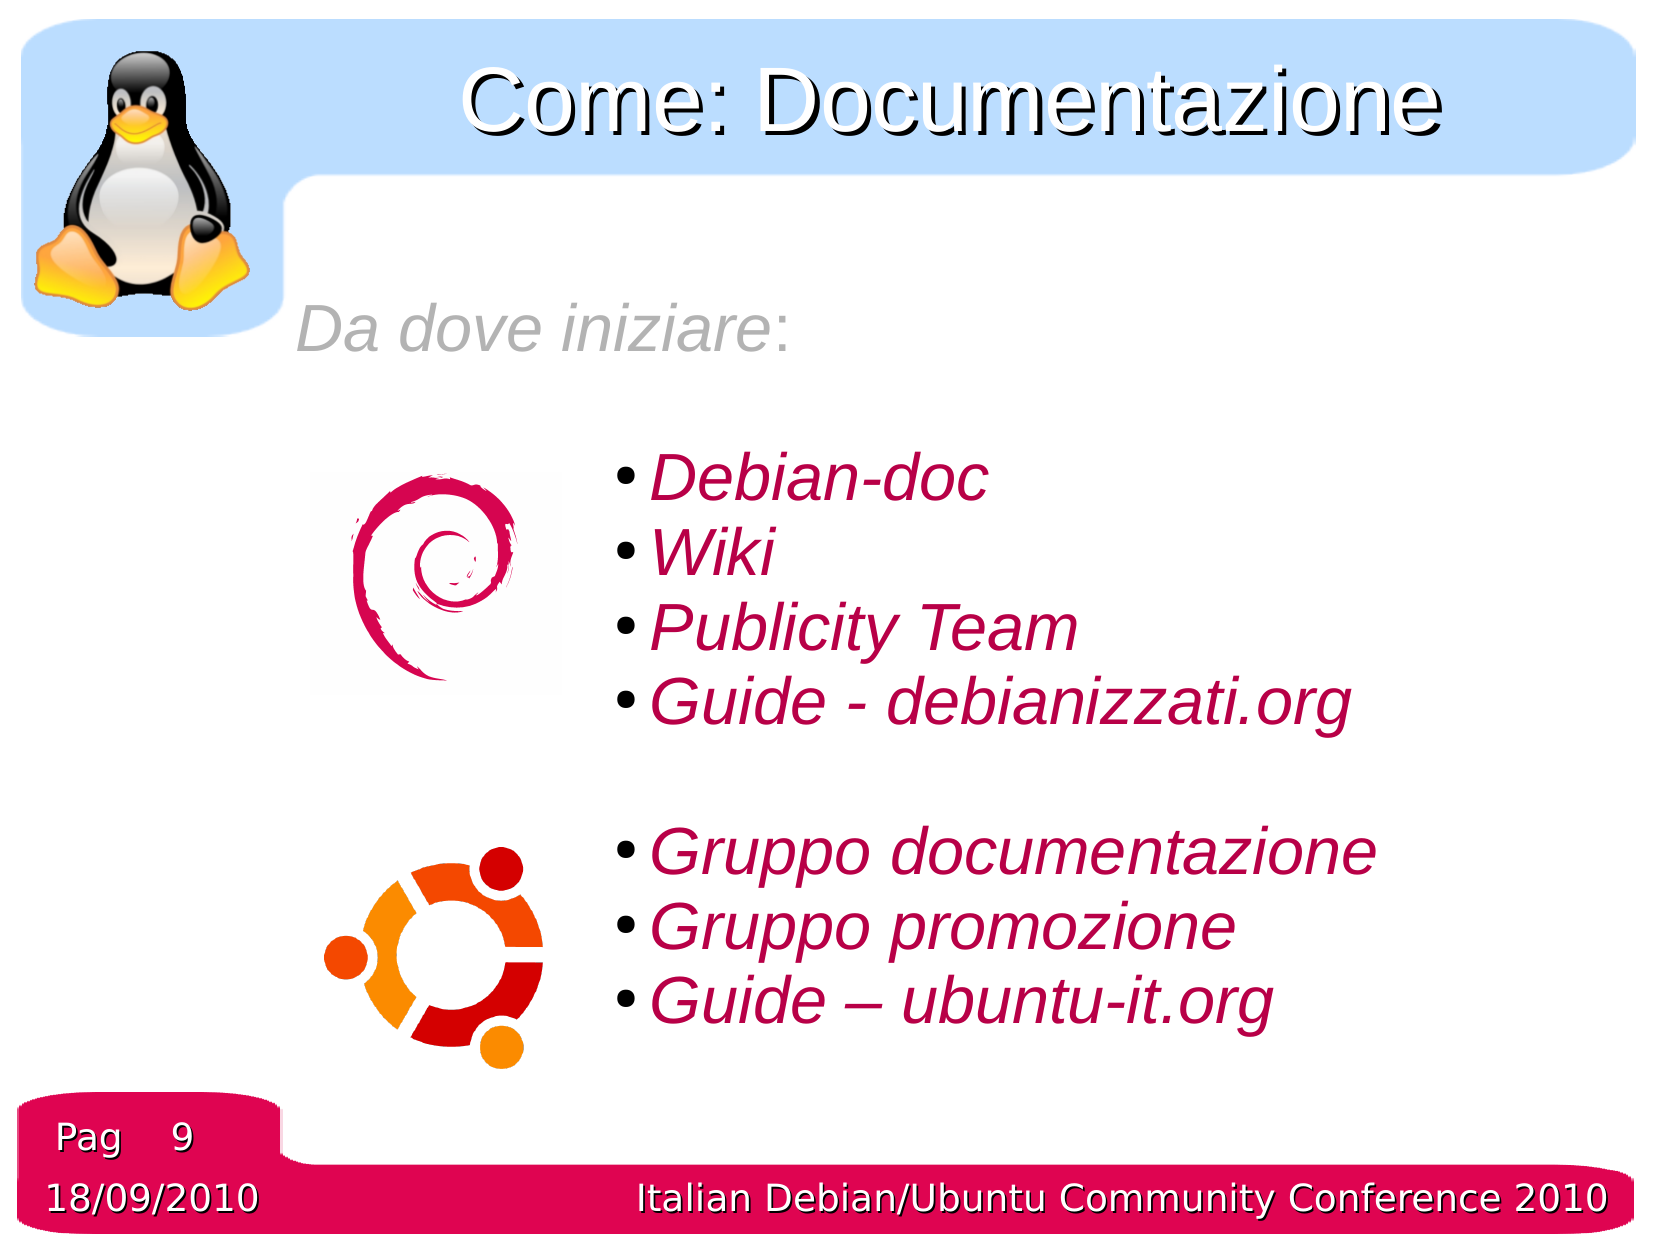

# Come: Documentazione
Da dove iniziare:
Debian-doc
Wiki
Publicity Team
Guide - debianizzati.org
Gruppo documentazione
Gruppo promozione
Guide – ubuntu-it.org
Pag
Italian Debian/Ubuntu Community Conference 2010
18/09/2010